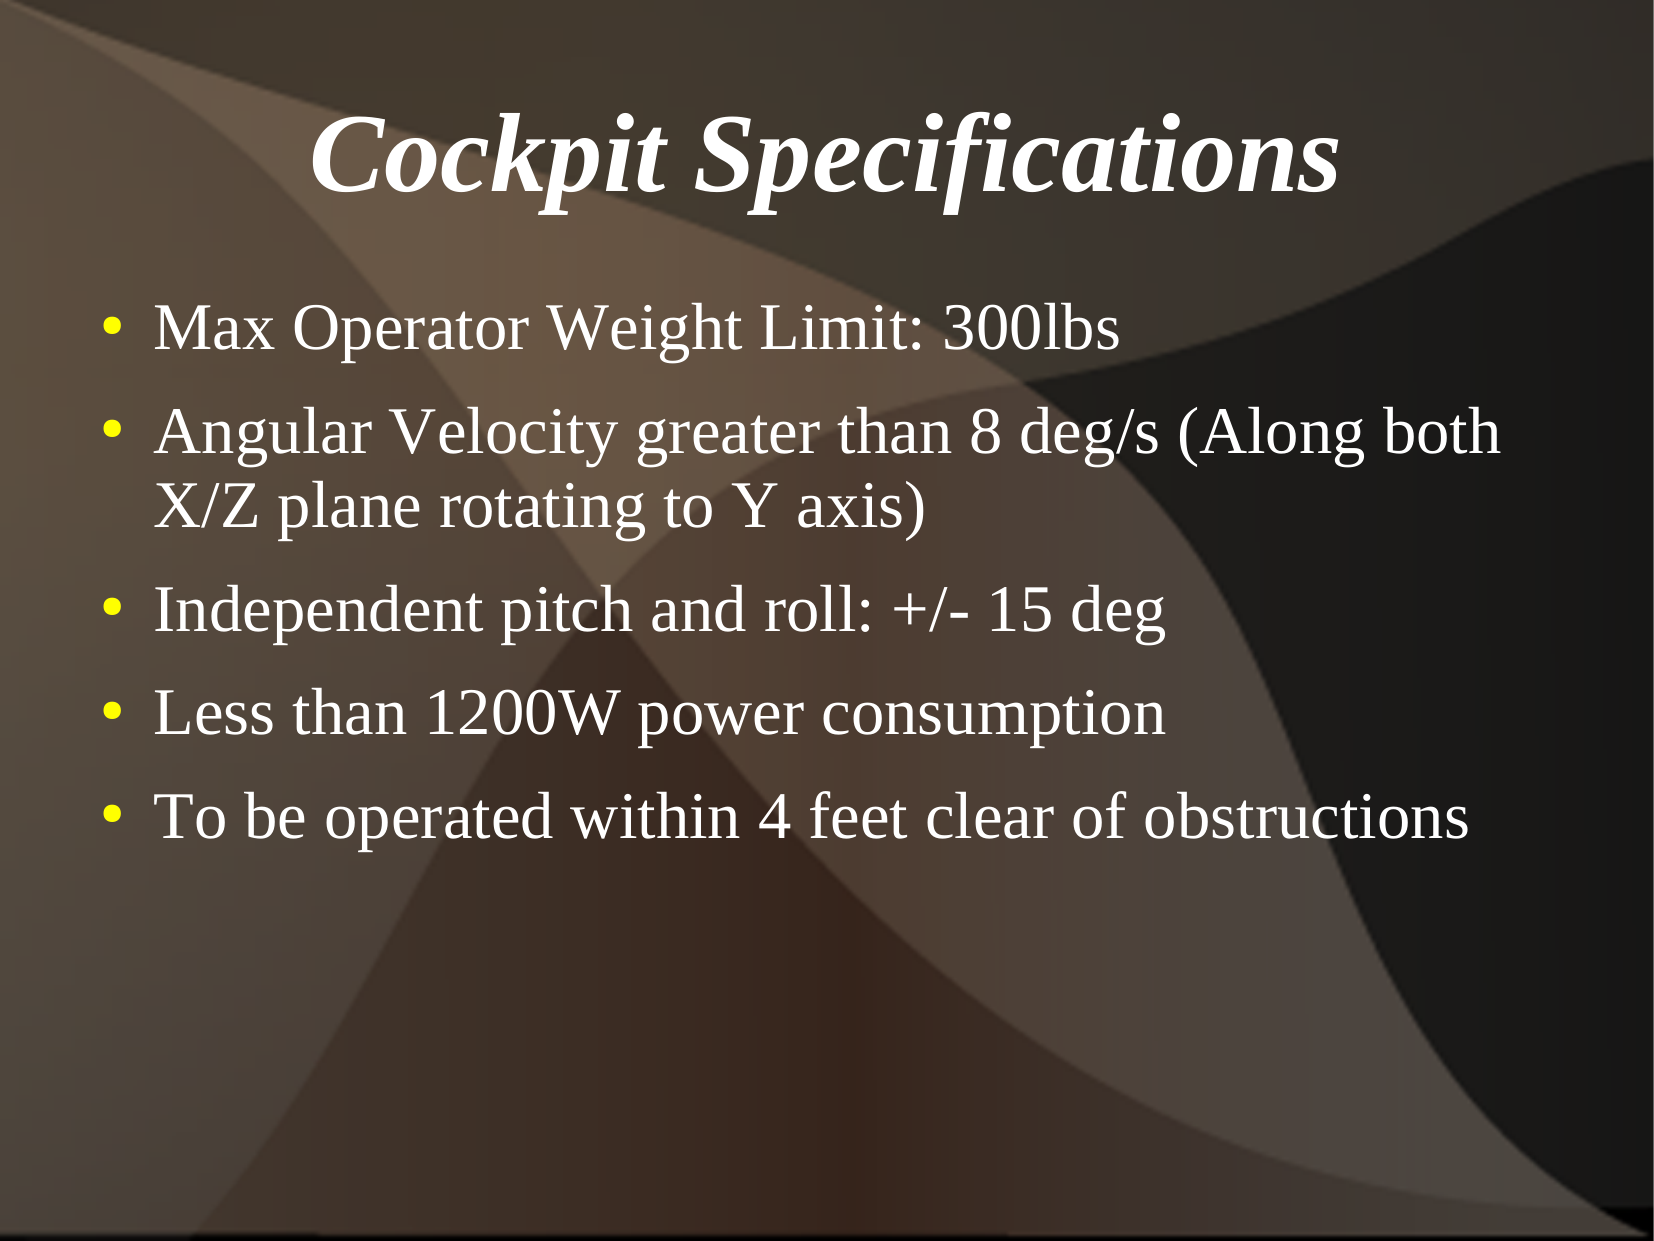

# Cockpit Specifications
Max Operator Weight Limit: 300lbs
Angular Velocity greater than 8 deg/s (Along both X/Z plane rotating to Y axis)
Independent pitch and roll: +/- 15 deg
Less than 1200W power consumption
To be operated within 4 feet clear of obstructions